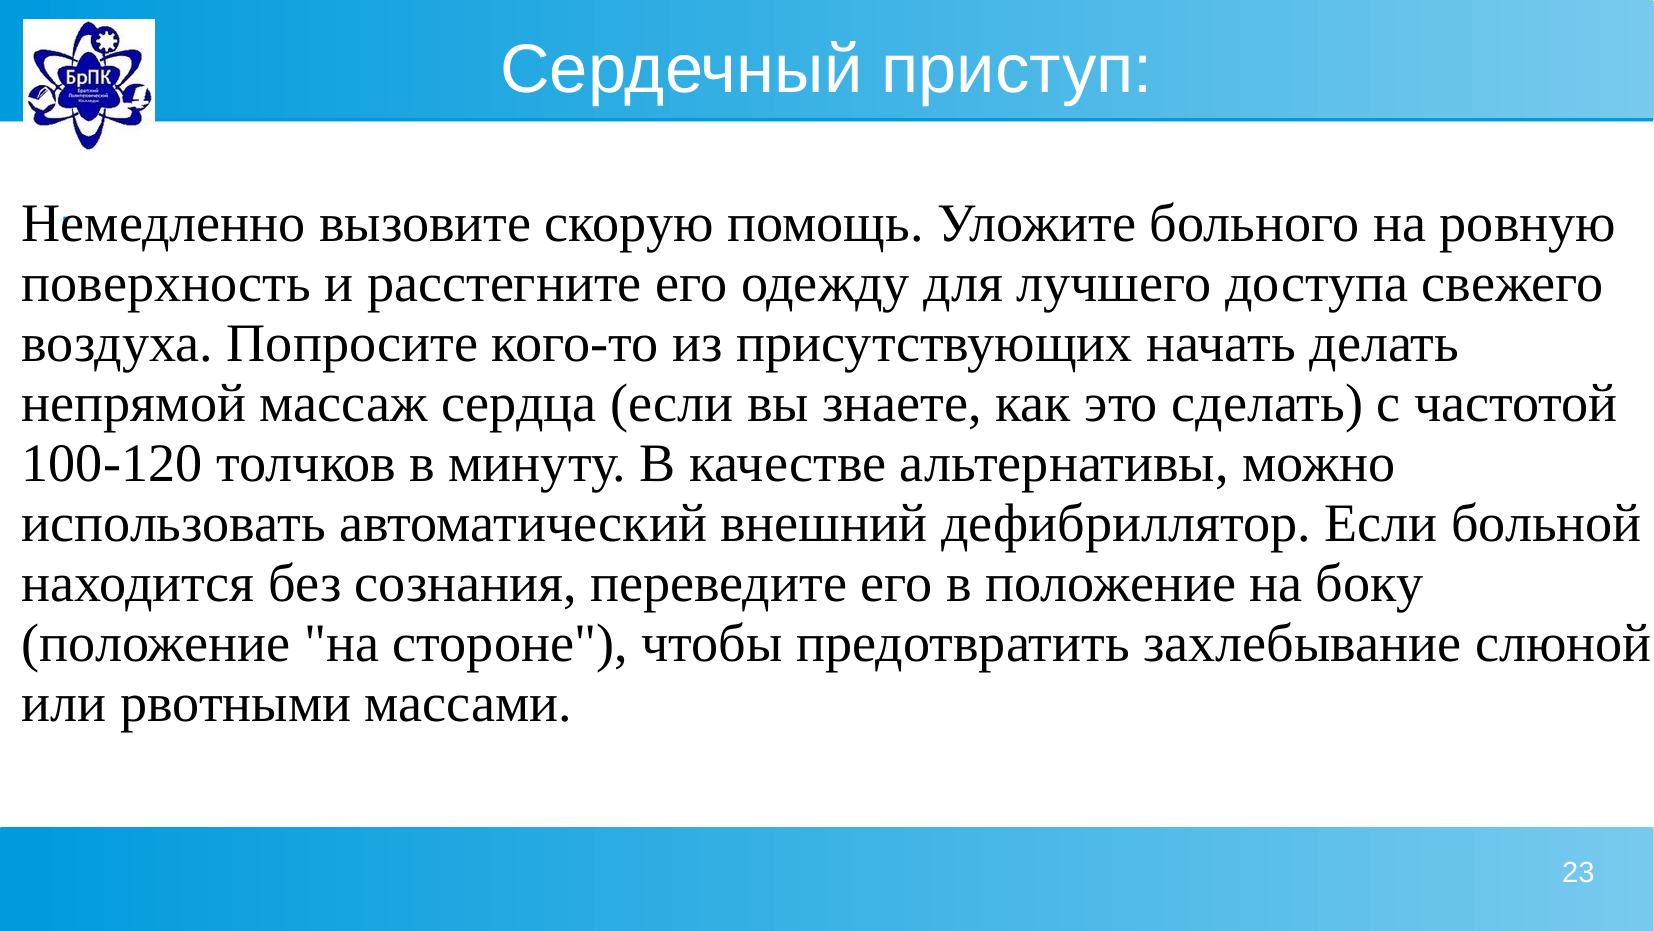

# Сердечный приступ:
.
Немедленно вызовите скорую помощь. Уложите больного на ровную поверхность и расстегните его одежду для лучшего доступа свежего воздуха. Попросите кого-то из присутствующих начать делать непрямой массаж сердца (если вы знаете, как это сделать) с частотой 100-120 толчков в минуту. В качестве альтернативы, можно использовать автоматический внешний дефибриллятор. Если больной находится без сознания, переведите его в положение на боку (положение "на стороне"), чтобы предотвратить захлебывание слюной или рвотными массами.
23